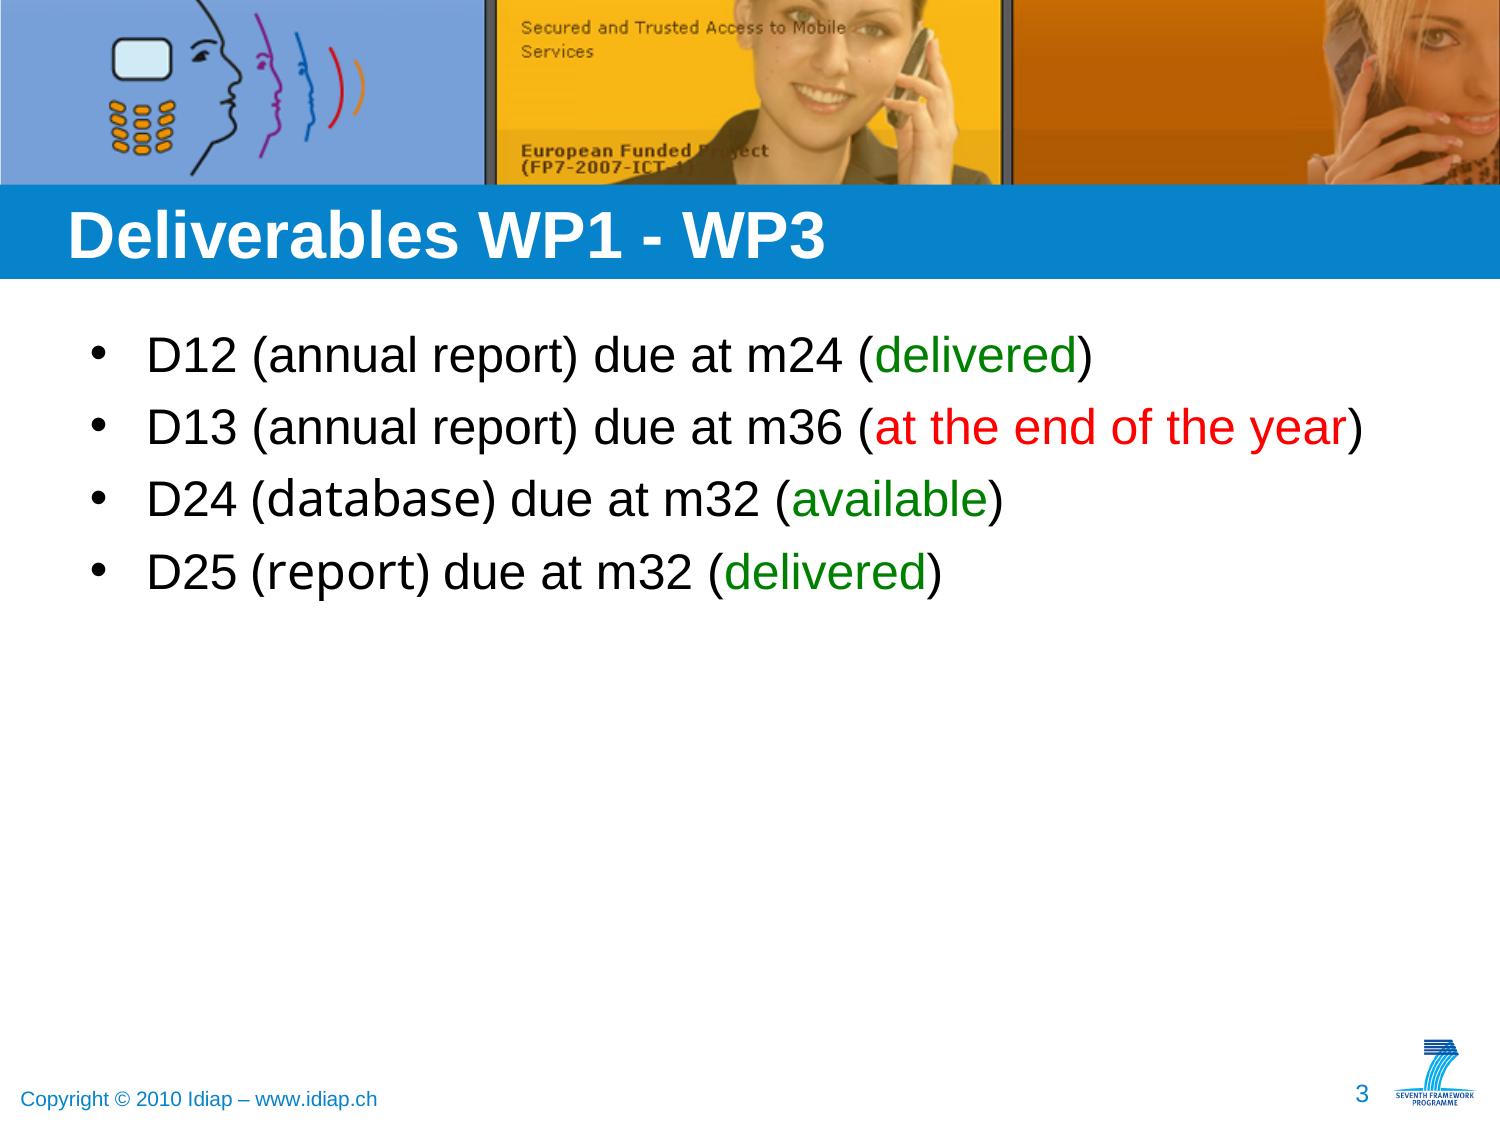

# Deliverables WP1 - WP3
D12 (annual report) due at m24 (delivered)
D13 (annual report) due at m36 (at the end of the year)
D24 (database) due at m32 (available)
D25 (report) due at m32 (delivered)